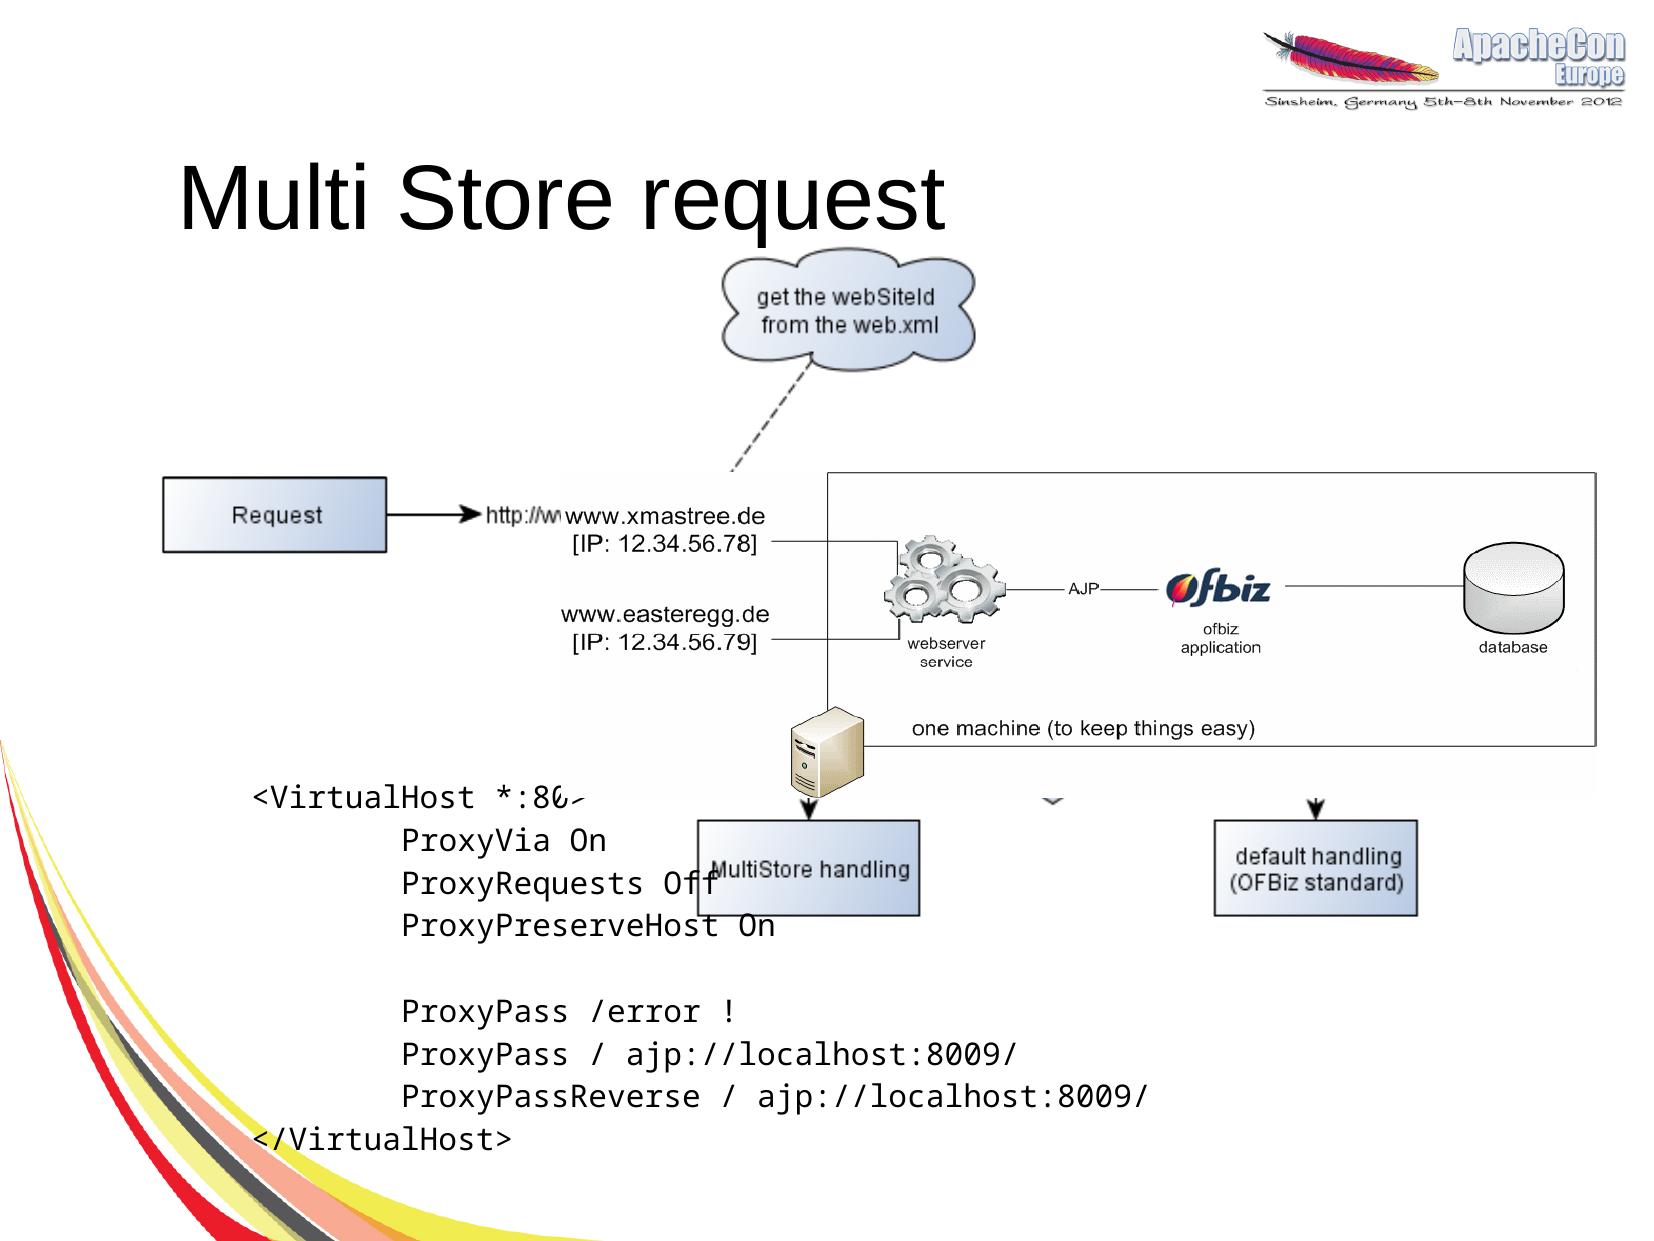

# Multi Store request
<VirtualHost *:80>
 ProxyVia On
 ProxyRequests Off
 ProxyPreserveHost On
 ProxyPass /error !
 ProxyPass / ajp://localhost:8009/
 ProxyPassReverse / ajp://localhost:8009/
</VirtualHost>